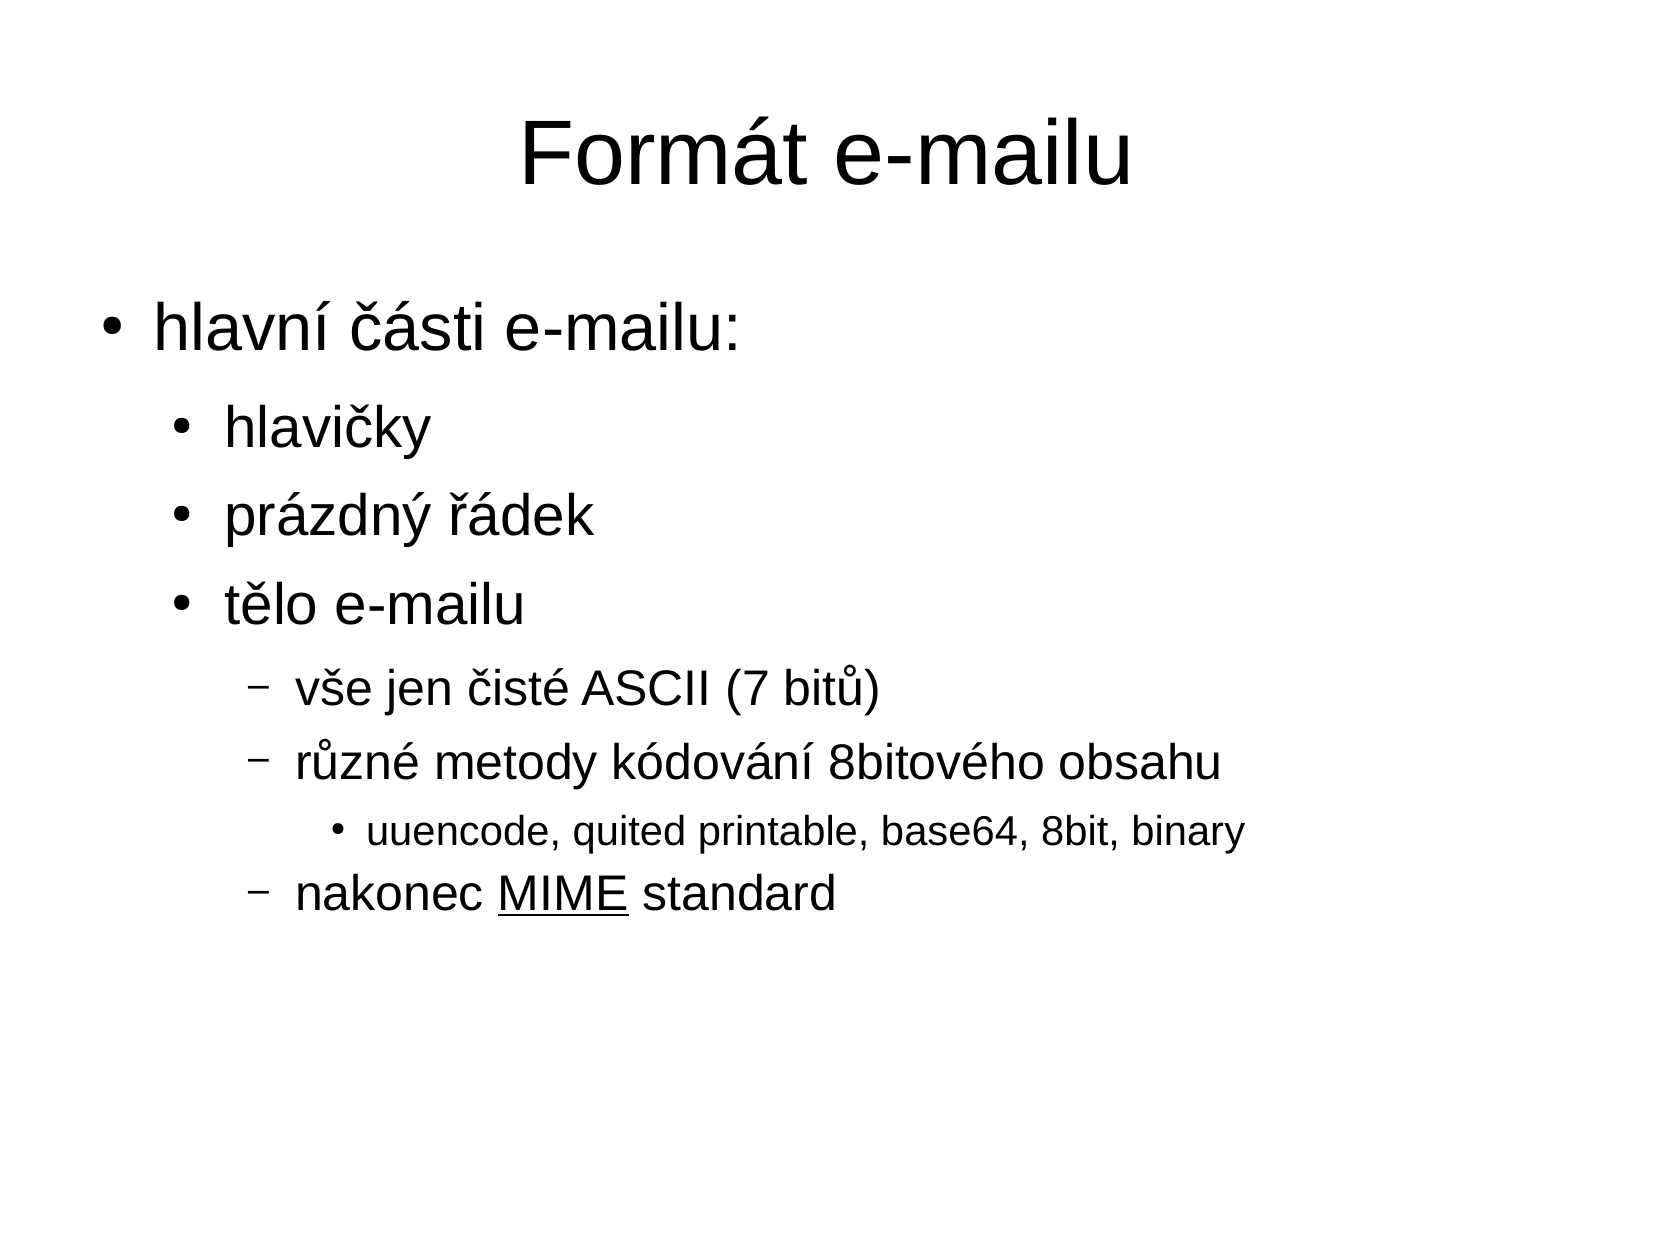

# Formát e-mailu
hlavní části e-mailu:
hlavičky
prázdný řádek
tělo e-mailu
vše jen čisté ASCII (7 bitů)
různé metody kódování 8bitového obsahu
uuencode, quited printable, base64, 8bit, binary
nakonec MIME standard